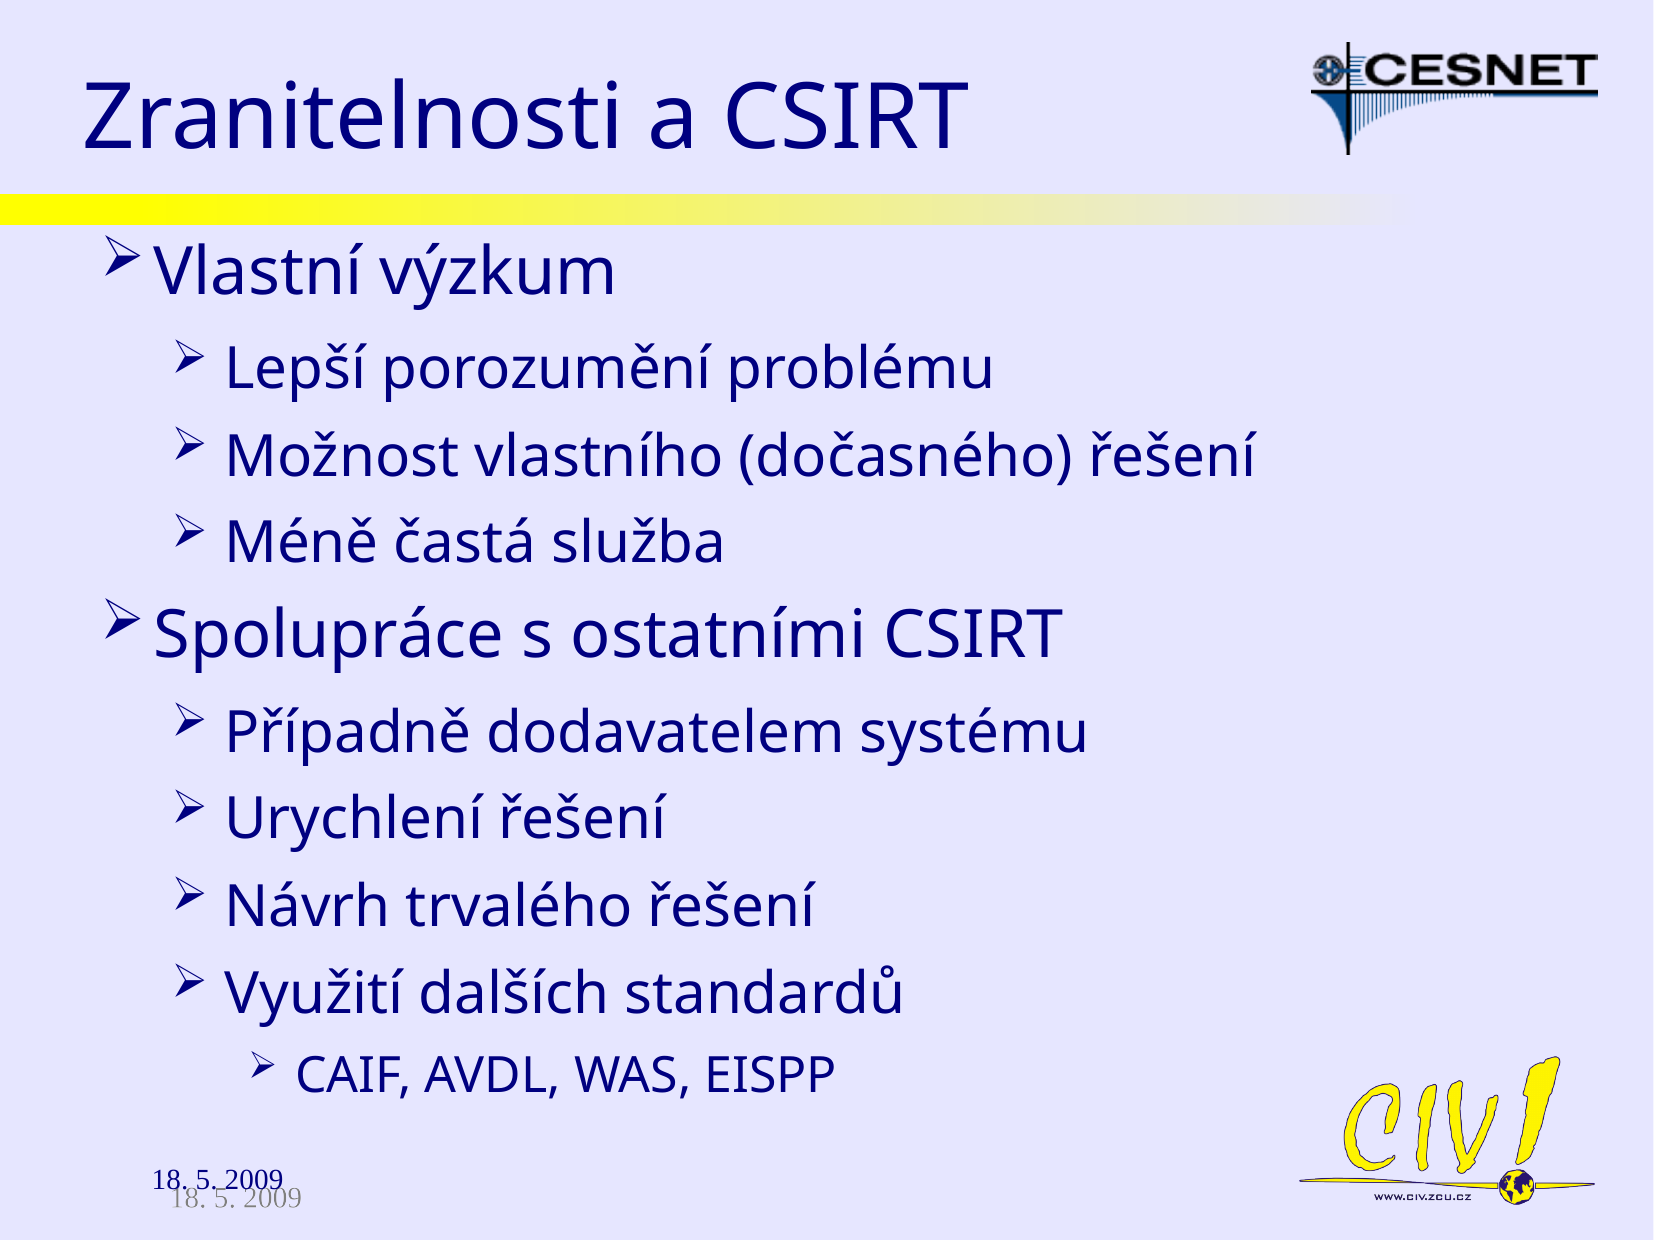

# Zranitelnosti a CSIRT
Vlastní výzkum
Lepší porozumění problému
Možnost vlastního (dočasného) řešení
Méně častá služba
Spolupráce s ostatními CSIRT
Případně dodavatelem systému
Urychlení řešení
Návrh trvalého řešení
Využití dalších standardů
CAIF, AVDL, WAS, EISPP
18. 5. 2009